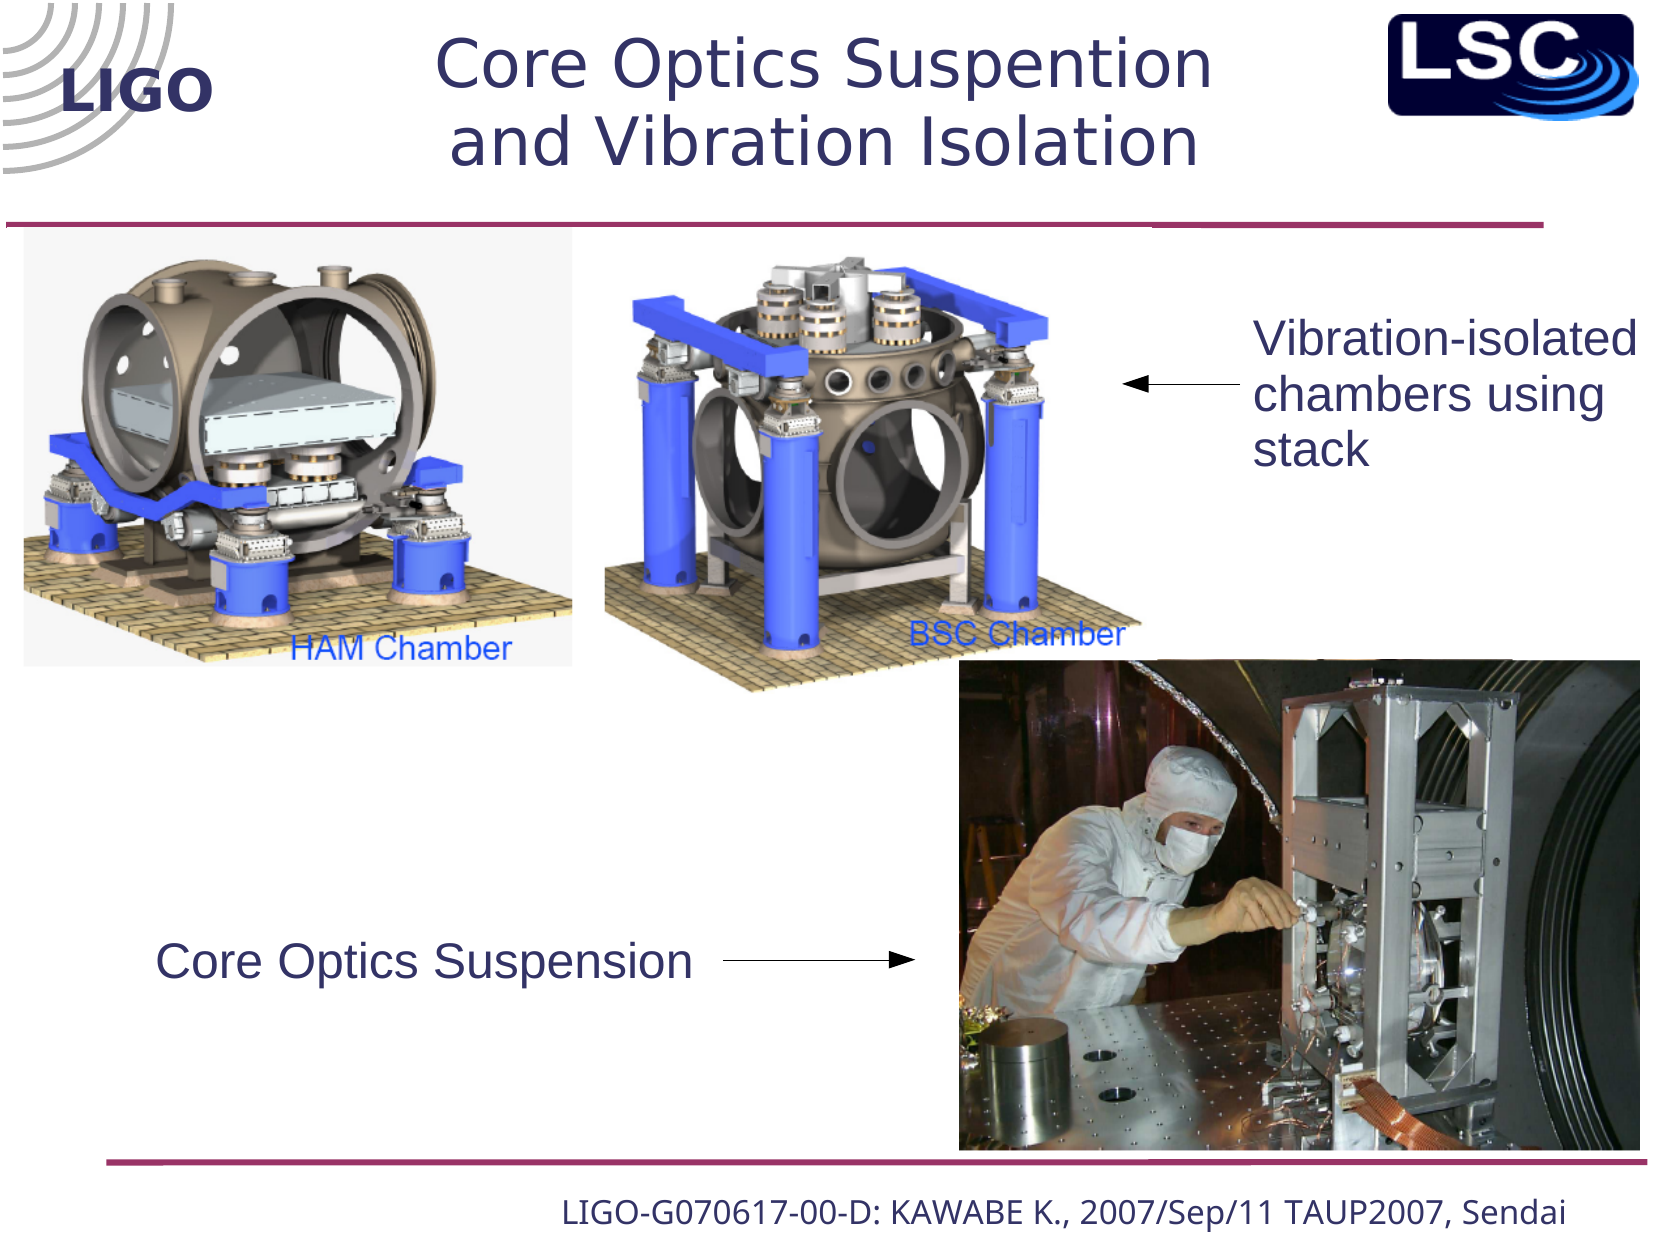

# Core Optics Suspention and Vibration Isolation
Vibration-isolated
chambers using
stack
Core Optics Suspension